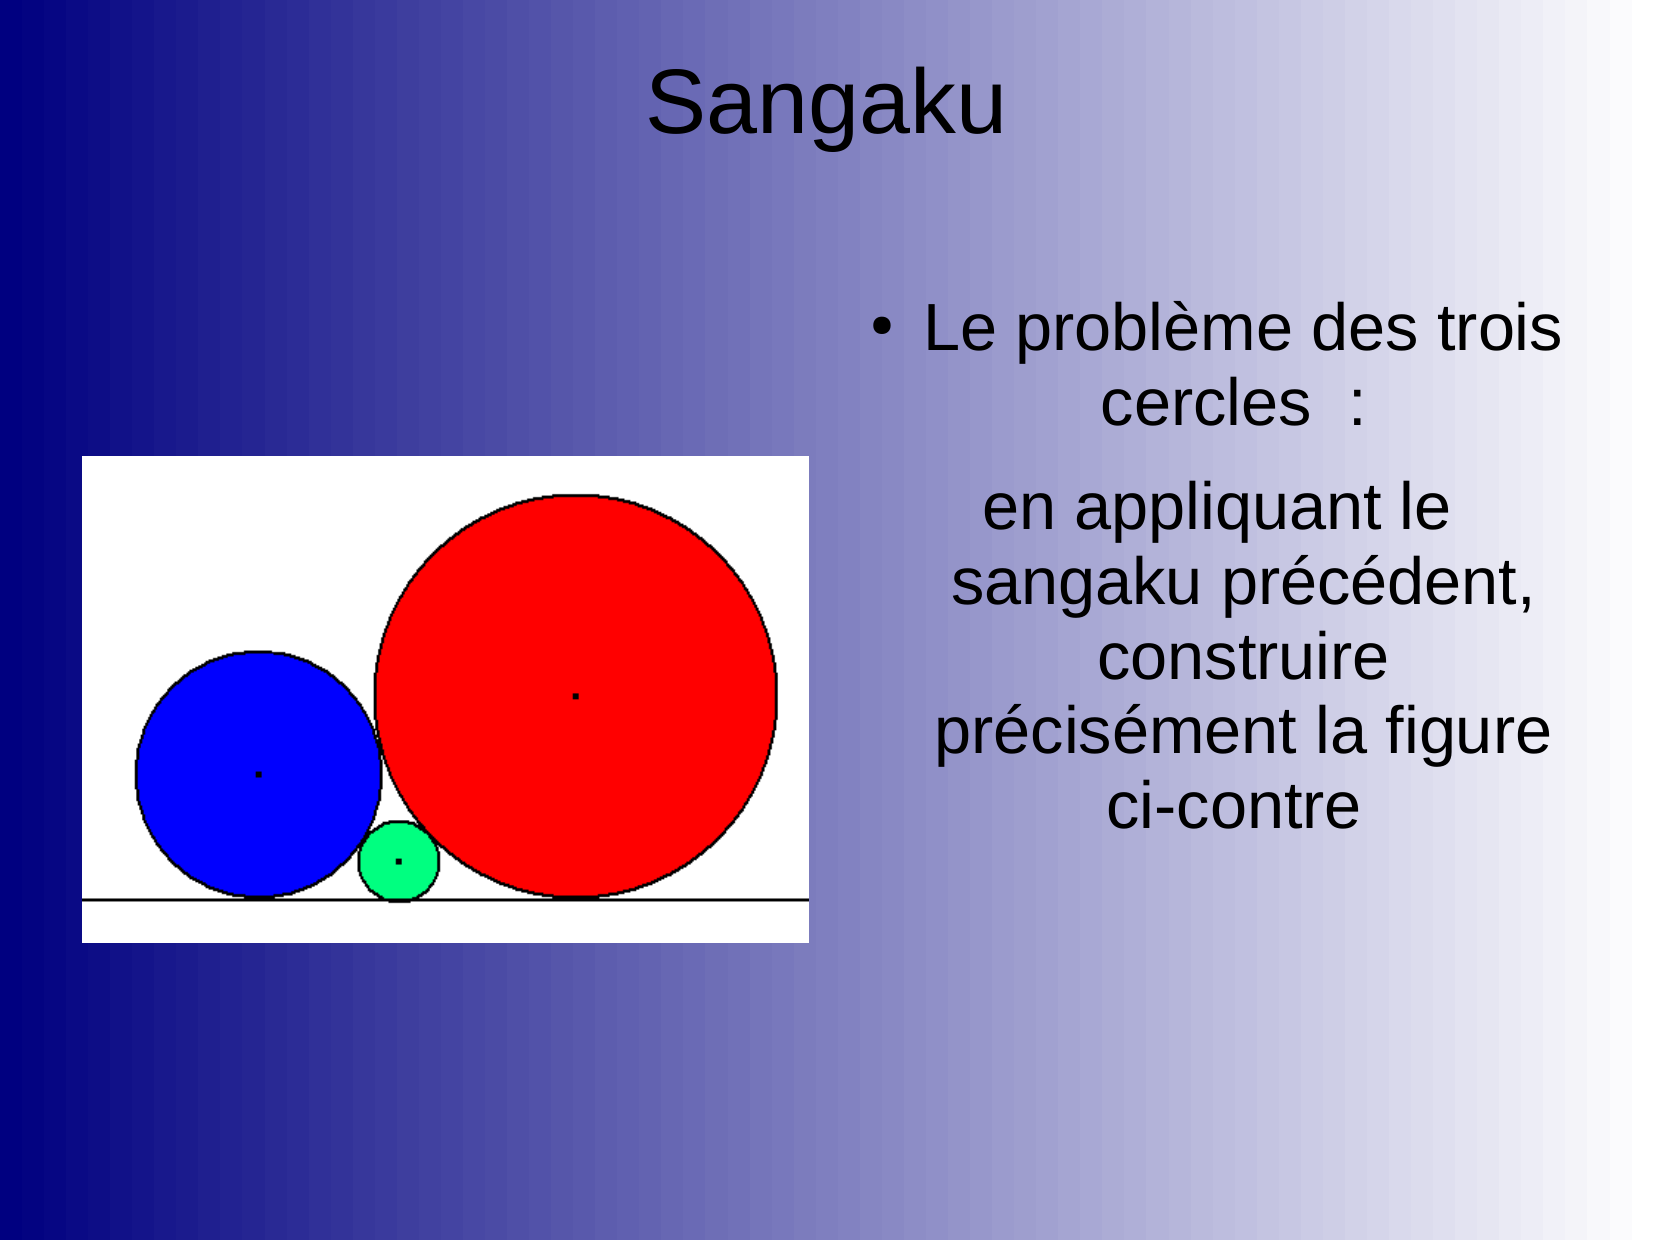

# Sangaku
Le problème des trois cercles :
en appliquant le sangaku précédent, construire précisément la figure ci-contre